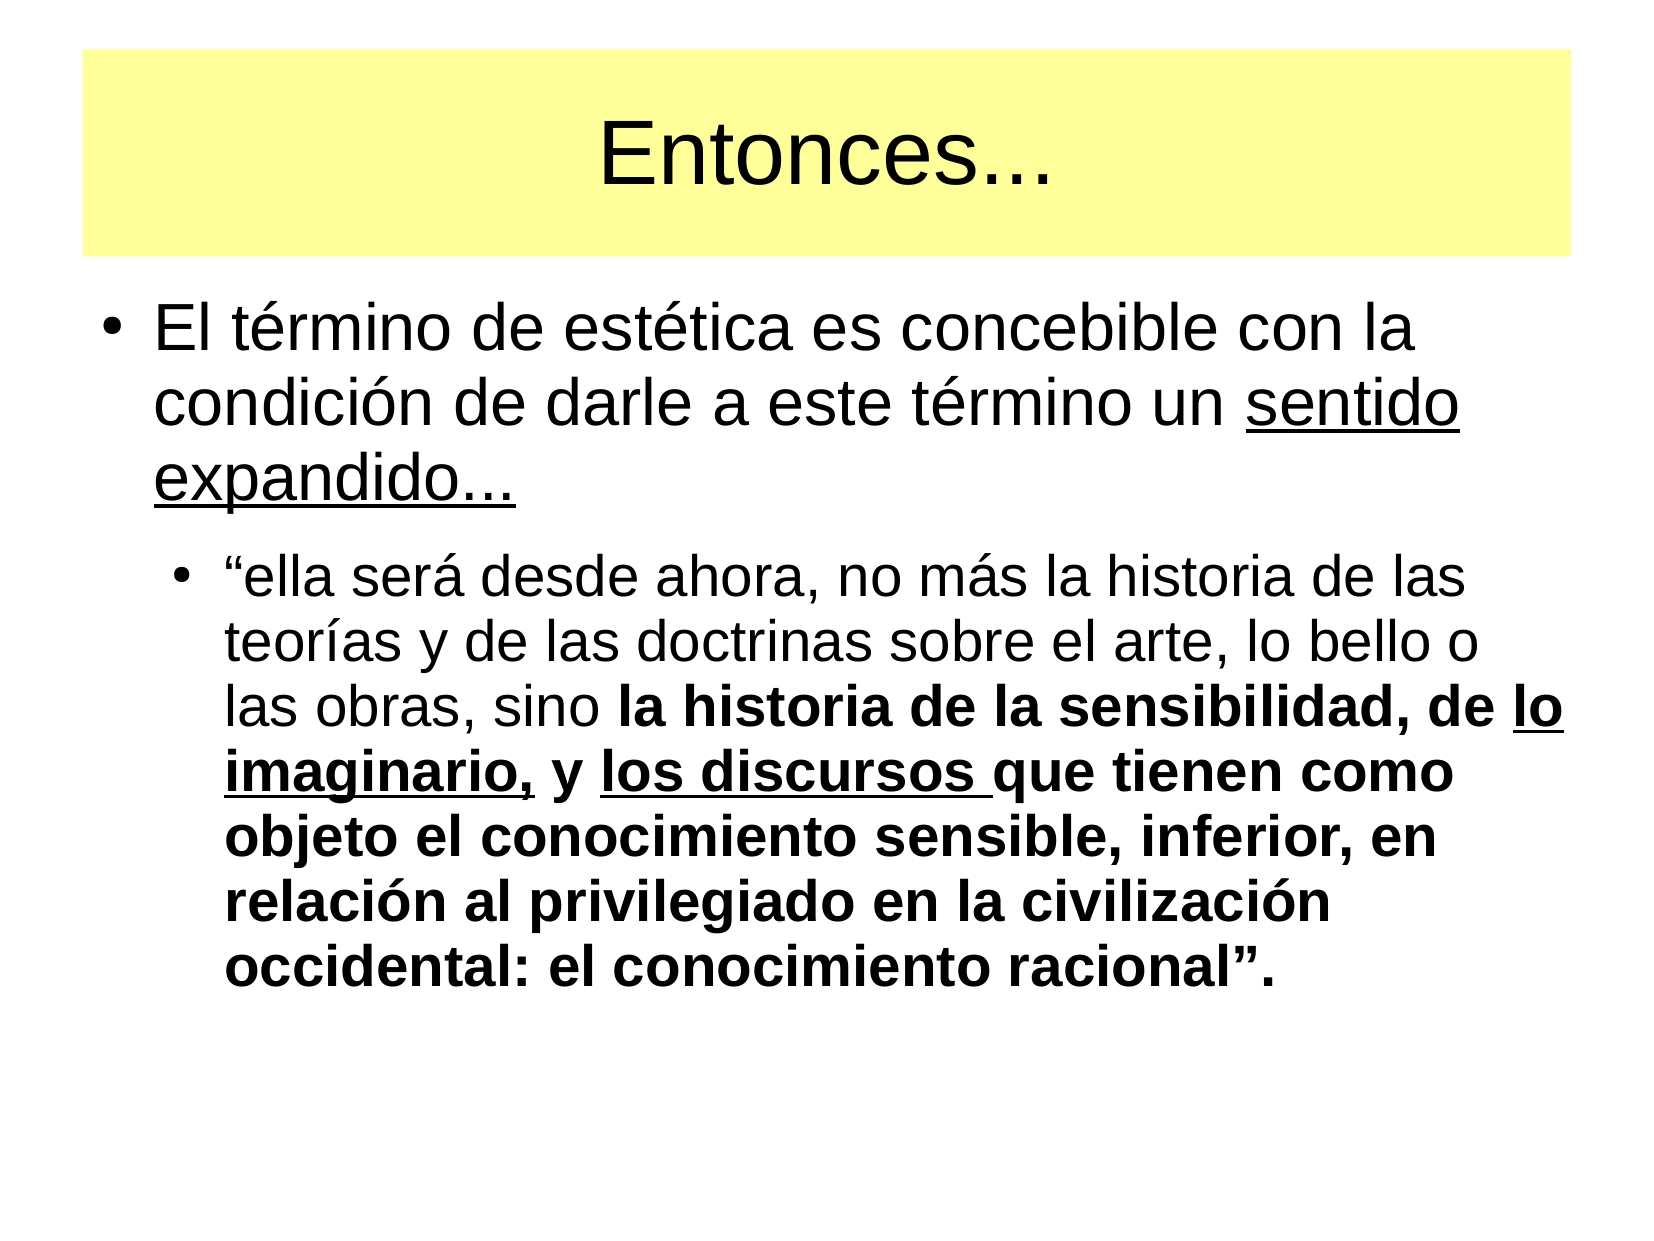

# Entonces...
El término de estética es concebible con la condición de darle a este término un sentido expandido...
“ella será desde ahora, no más la historia de las teorías y de las doctrinas sobre el arte, lo bello o las obras, sino la historia de la sensibilidad, de lo imaginario, y los discursos que tienen como objeto el conocimiento sensible, inferior, en relación al privilegiado en la civilización occidental: el conocimiento racional”.